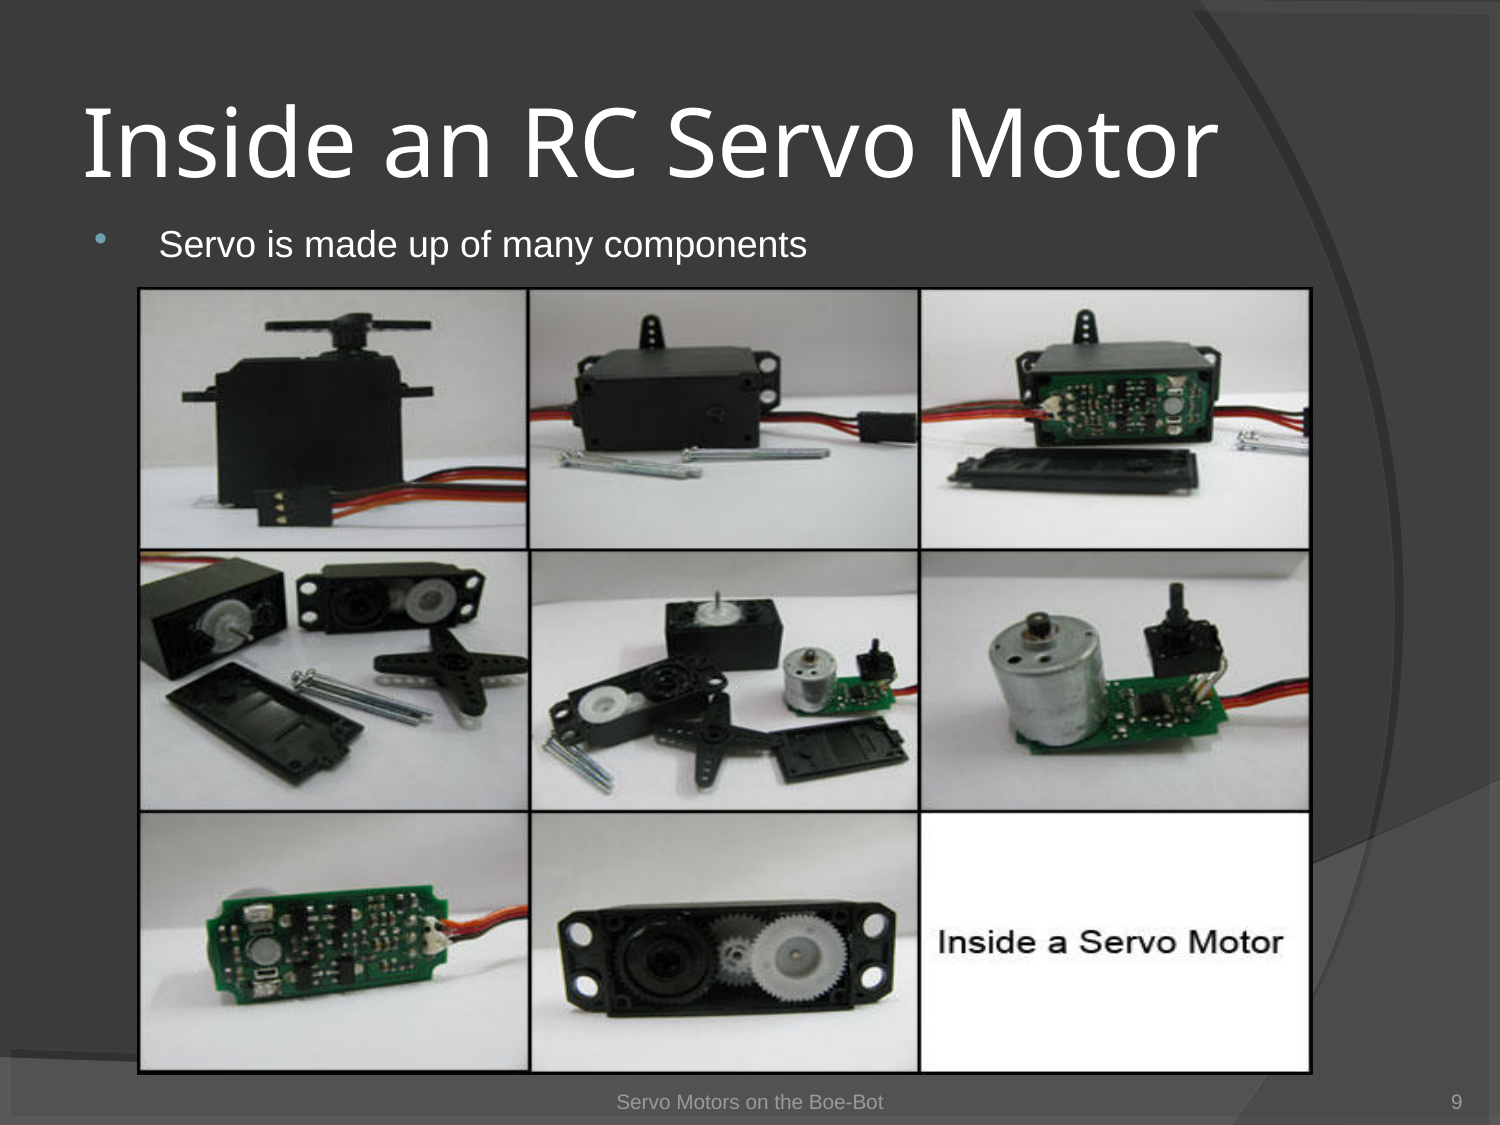

# Inside an RC Servo Motor
Servo is made up of many components
Servo Motors on the Boe-Bot